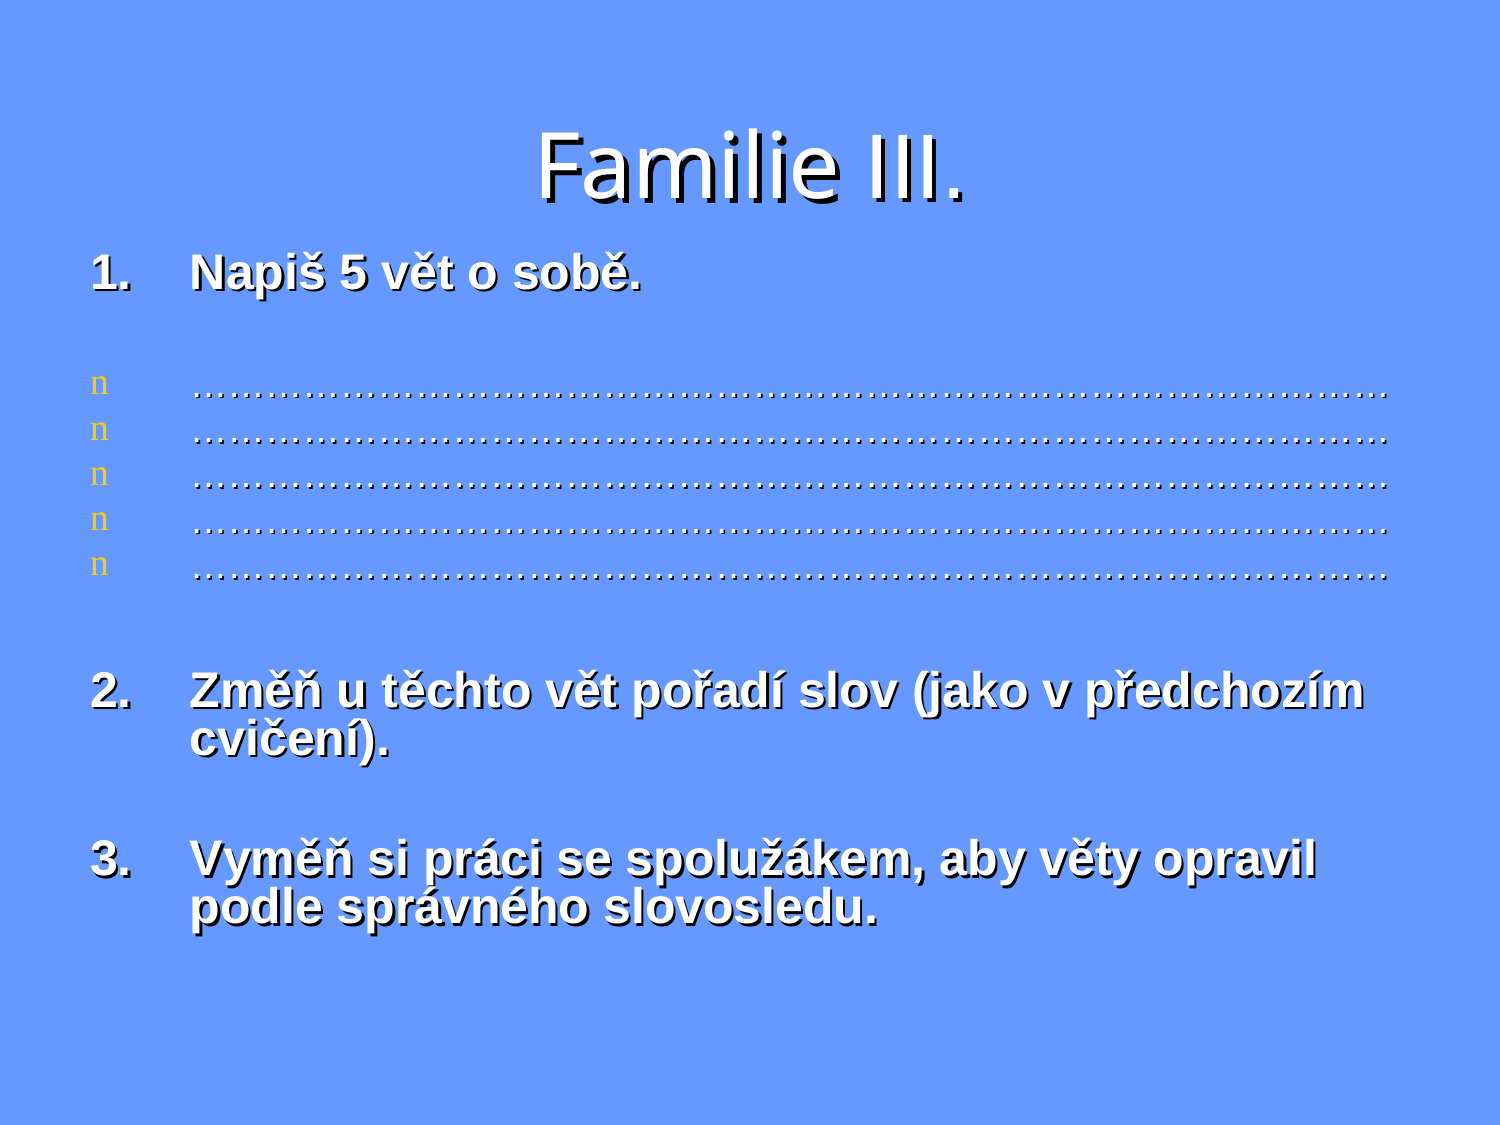

# Familie III.
1.	Napiš 5 vět o sobě.
……………………………………………………………………………………
……………………………………………………………………………………
……………………………………………………………………………………
……………………………………………………………………………………
……………………………………………………………………………………
2.	Změň u těchto vět pořadí slov (jako v předchozím cvičení).
3.	Vyměň si práci se spolužákem, aby věty opravil podle správného slovosledu.